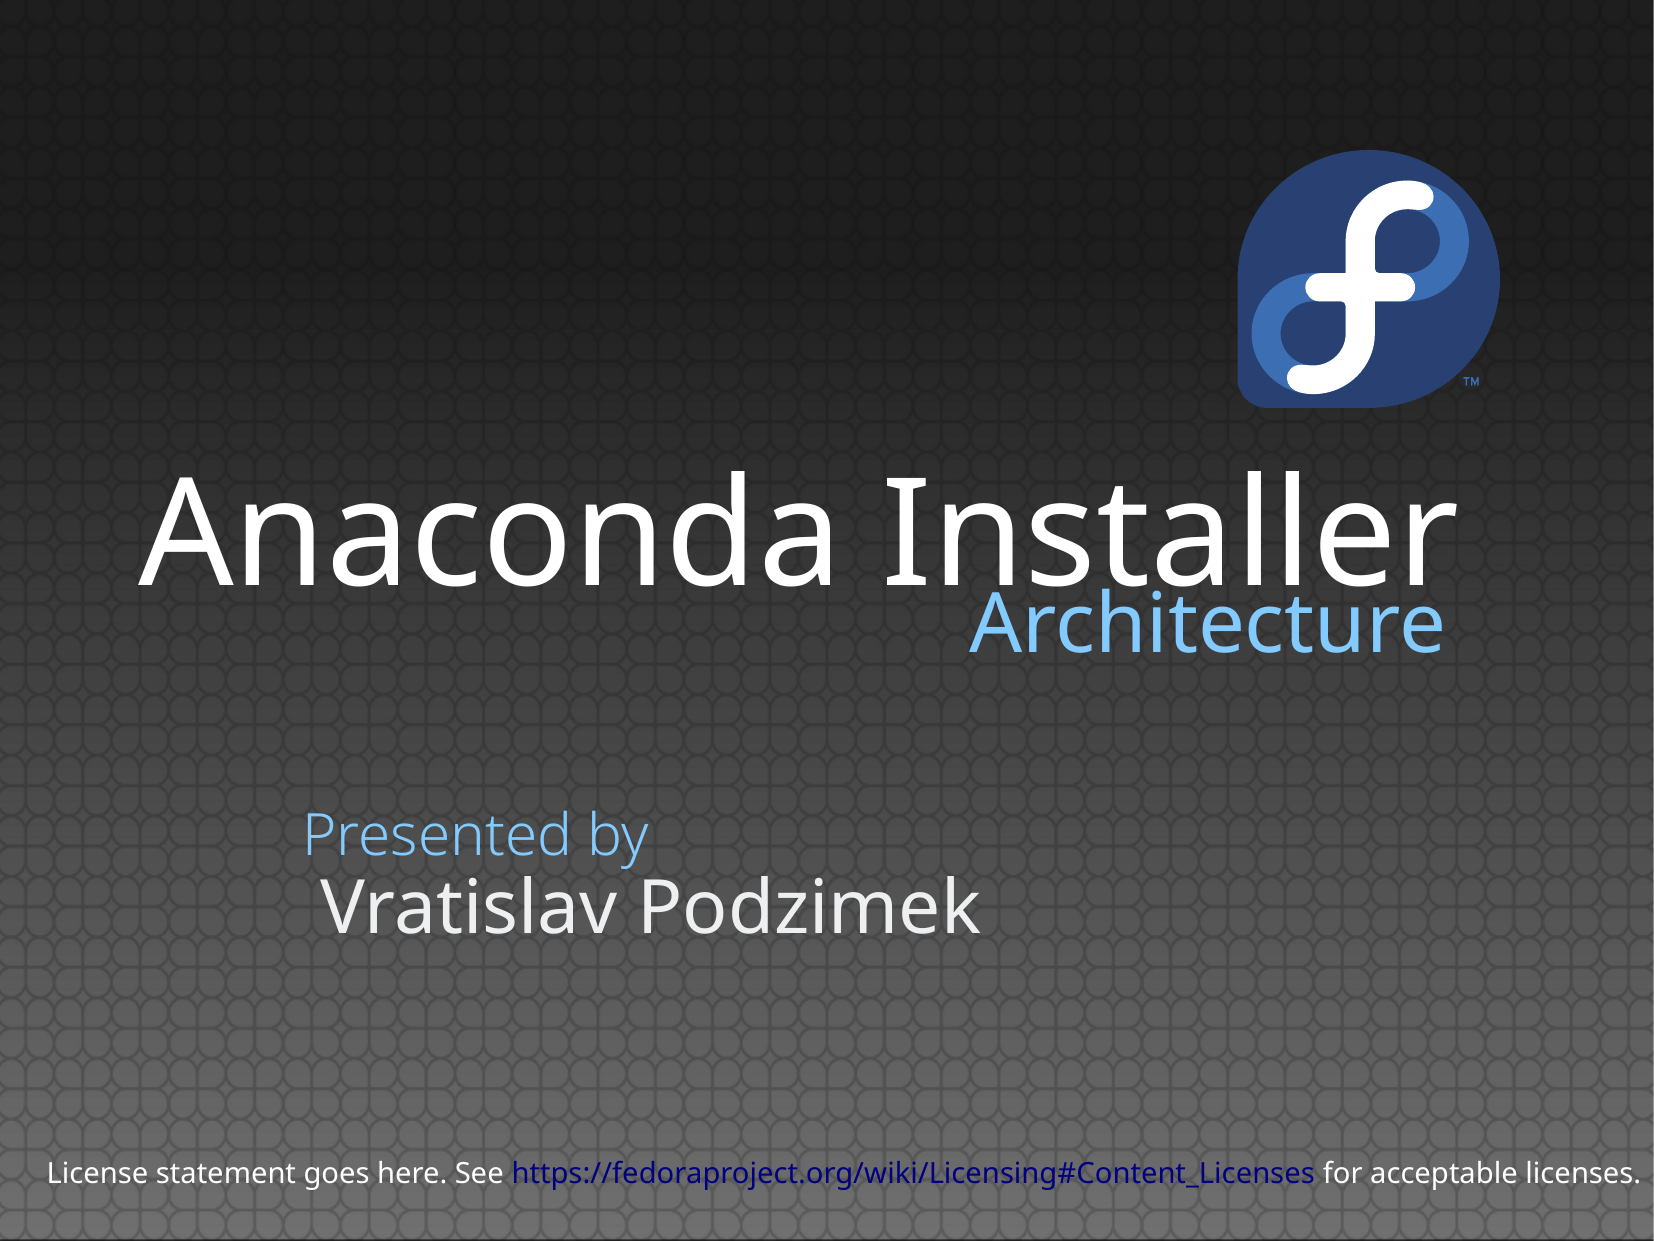

Anaconda Installer
# Architecture
Presented by
Vratislav Podzimek
License statement goes here. See https://fedoraproject.org/wiki/Licensing#Content_Licenses for acceptable licenses.